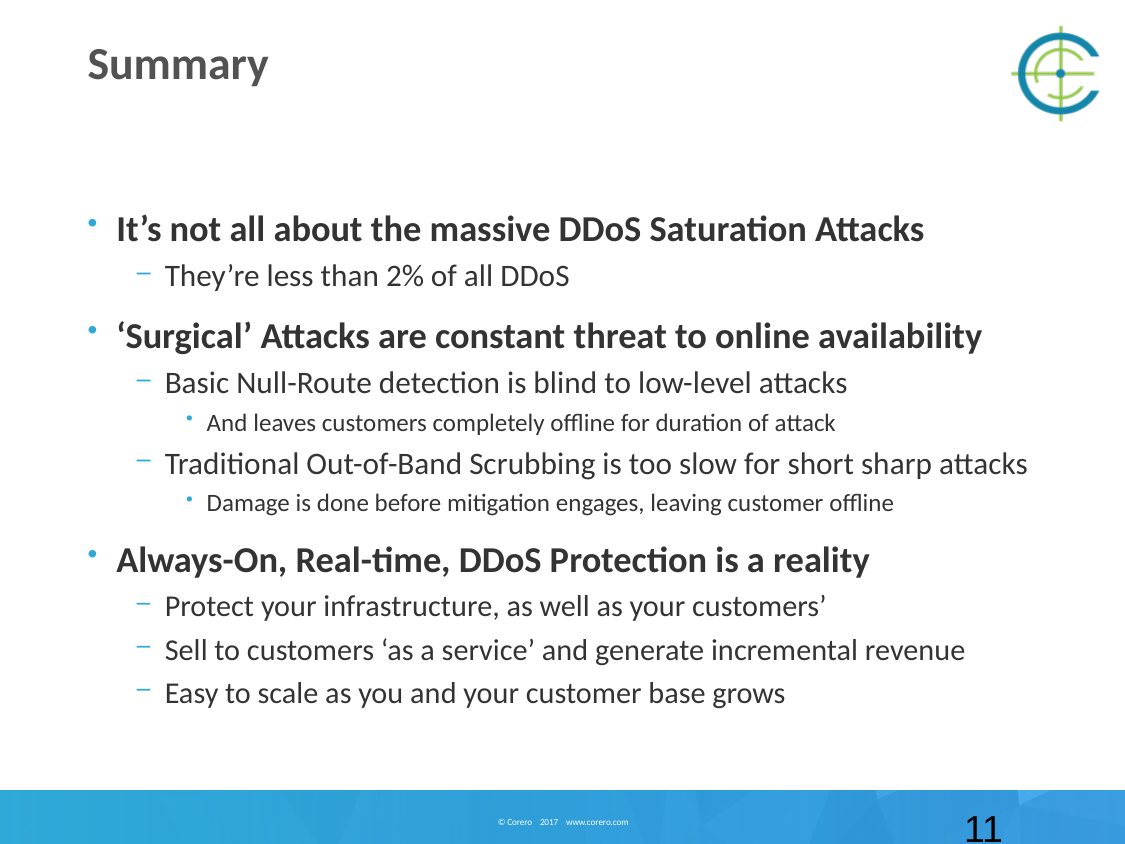

Summary
# It’s not all about the massive DDoS Saturation Attacks
They’re less than 2% of all DDoS
‘Surgical’ Attacks are constant threat to online availability
Basic Null-Route detection is blind to low-level attacks
And leaves customers completely offline for duration of attack
Traditional Out-of-Band Scrubbing is too slow for short sharp attacks
Damage is done before mitigation engages, leaving customer offline
Always-On, Real-time, DDoS Protection is a reality
Protect your infrastructure, as well as your customers’
Sell to customers ‘as a service’ and generate incremental revenue
Easy to scale as you and your customer base grows